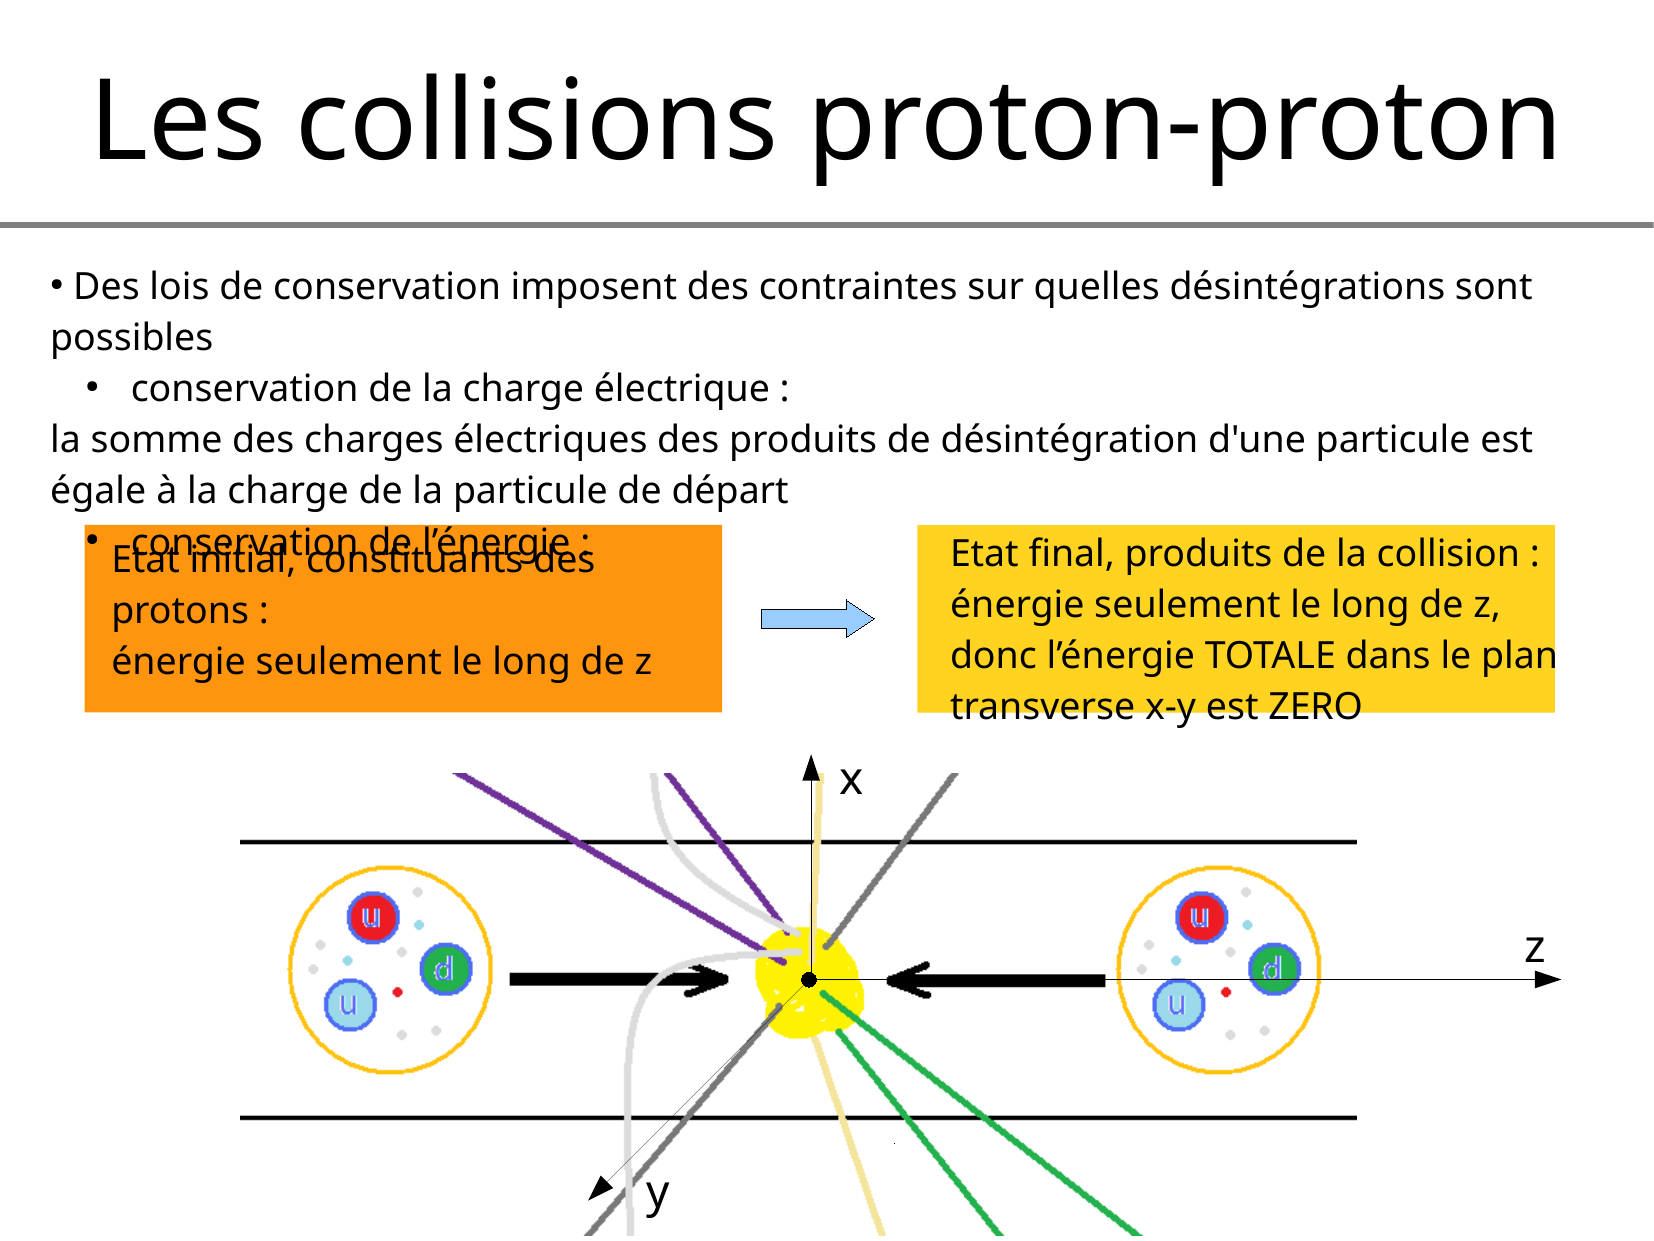

Les collisions proton-proton
 Des lois de conservation imposent des contraintes sur quelles désintégrations sont possibles
 conservation de la charge électrique :
la somme des charges électriques des produits de désintégration d'une particule est égale à la charge de la particule de départ
 conservation de l’énergie :
Etat final, produits de la collision :
énergie seulement le long de z, donc l’énergie TOTALE dans le plan transverse x-y est ZERO
Etat initial, constituants des protons :
énergie seulement le long de z
x
z
y